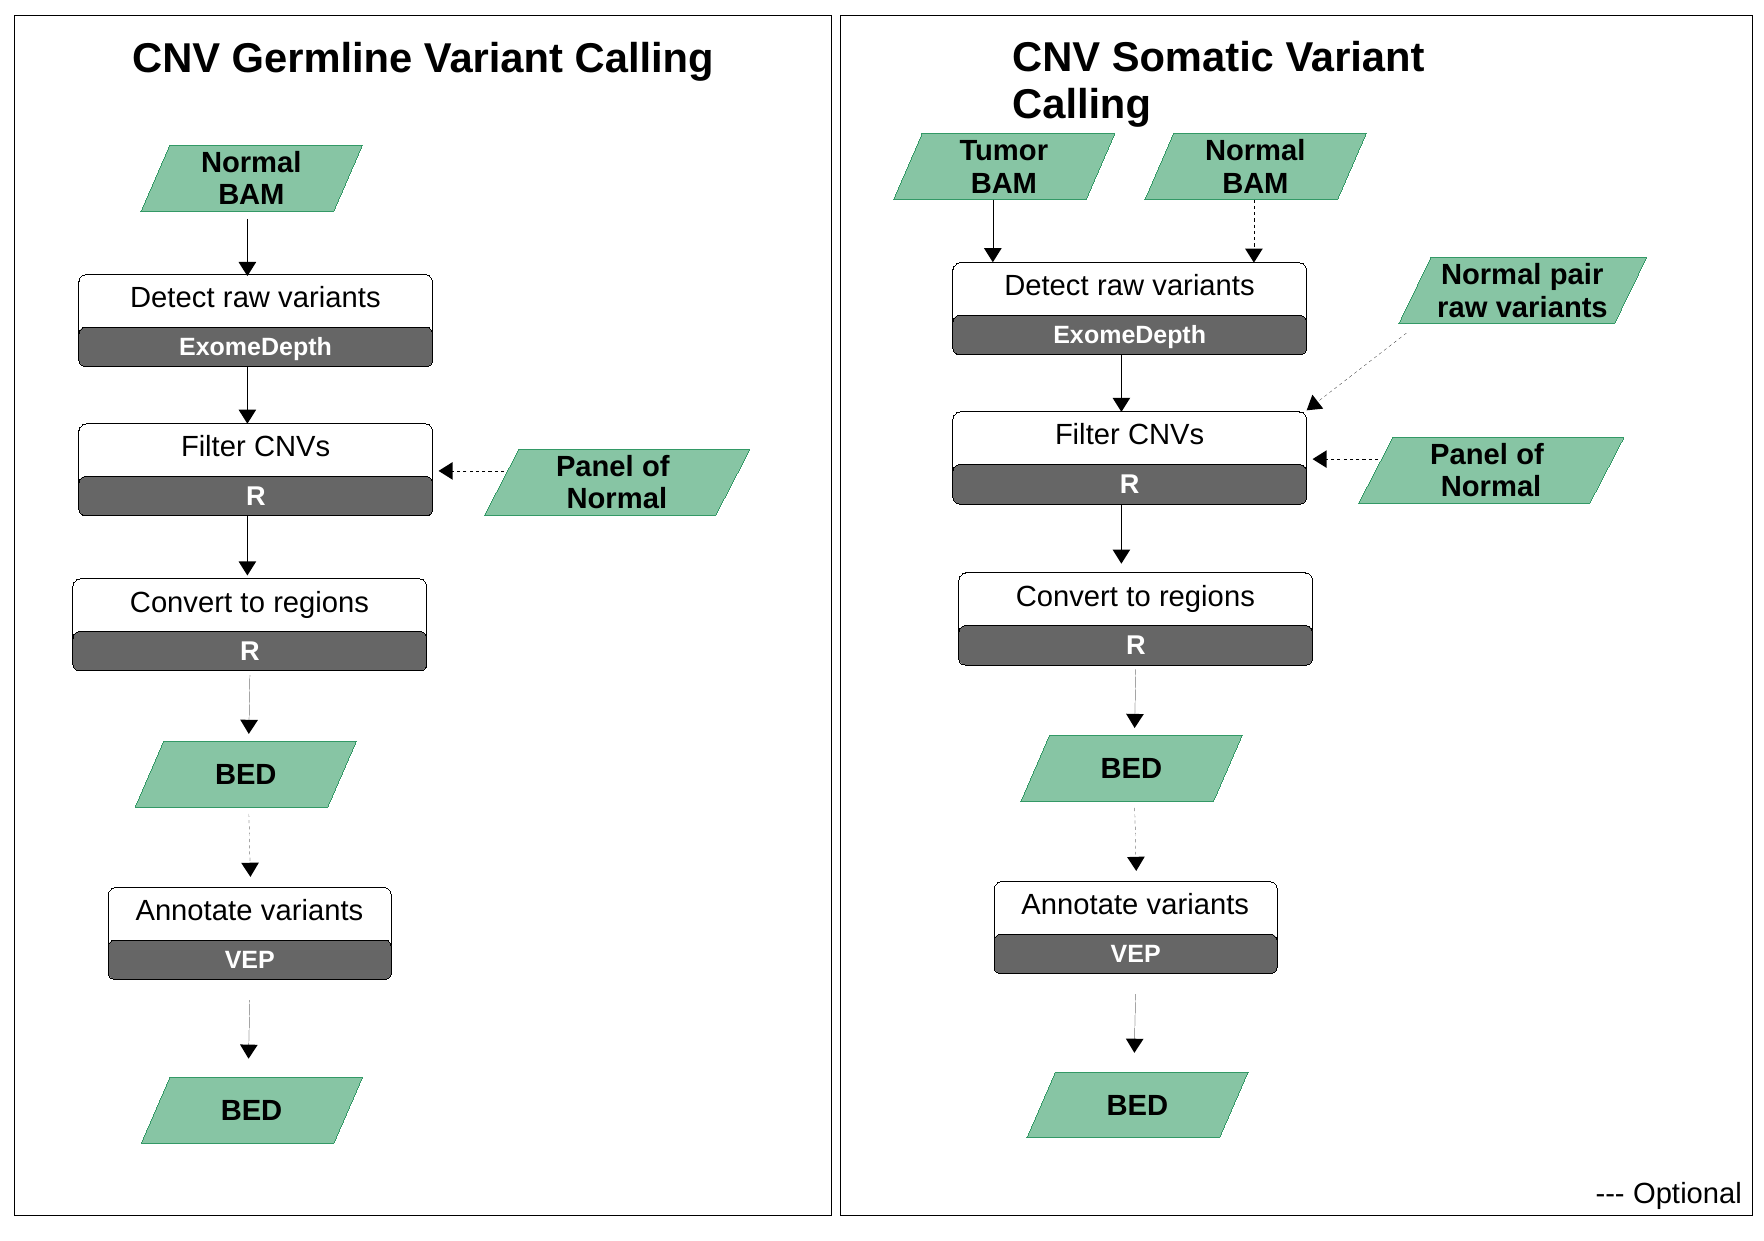

CNV Somatic Variant Calling
CNV Germline Variant Calling
Normal
BAM
Tumor
BAM
Normal
BAM
Normal pair
raw variants
Detect raw variants
Detect raw variants
ExomeDepth
ExomeDepth
Filter CNVs
Filter CNVs
Panel of
Normal
Panel of
Normal
R
R
Convert to regions
Convert to regions
R
R
BED
BED
Annotate variants
Annotate variants
VEP
VEP
BED
BED
--- Optional